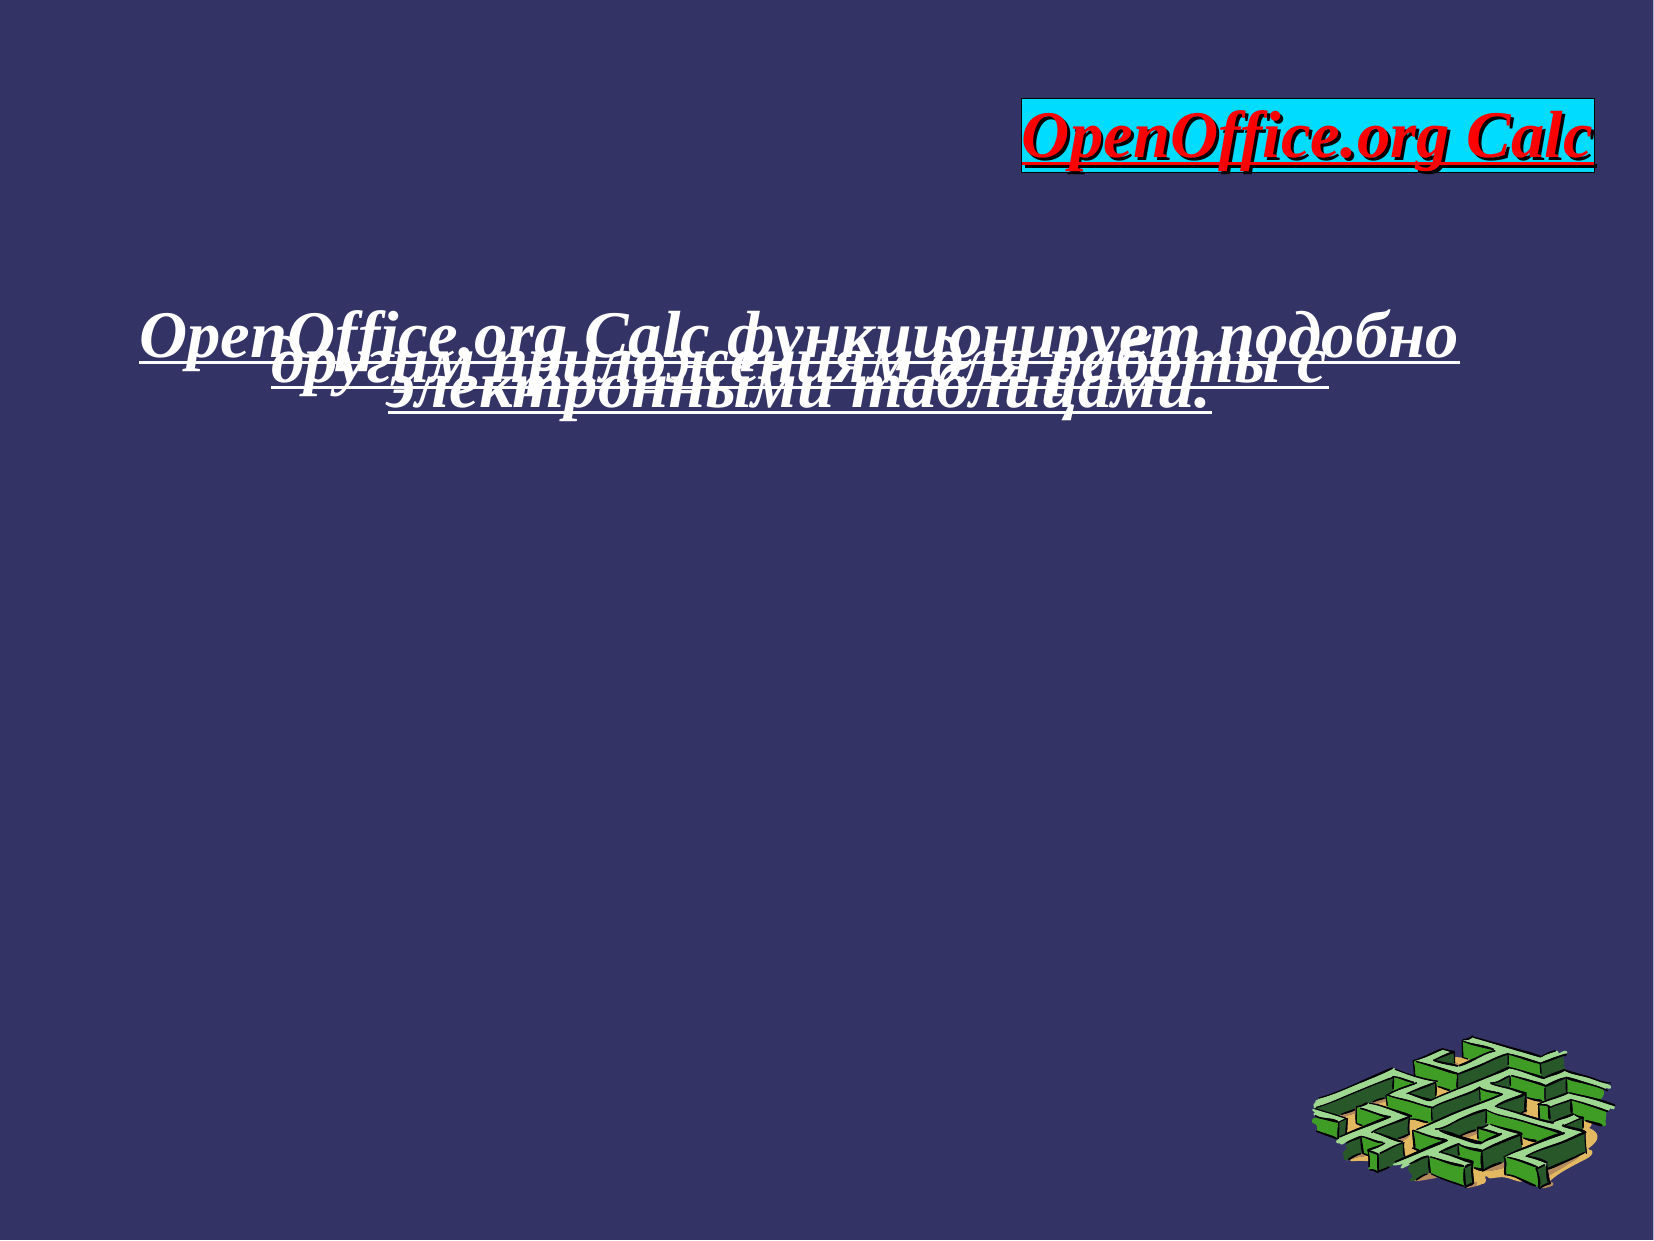

OpenOffice.org Calc
# OpenOffice.org Calc функционирует подобно другим приложениям для работы с электронными таблицами.